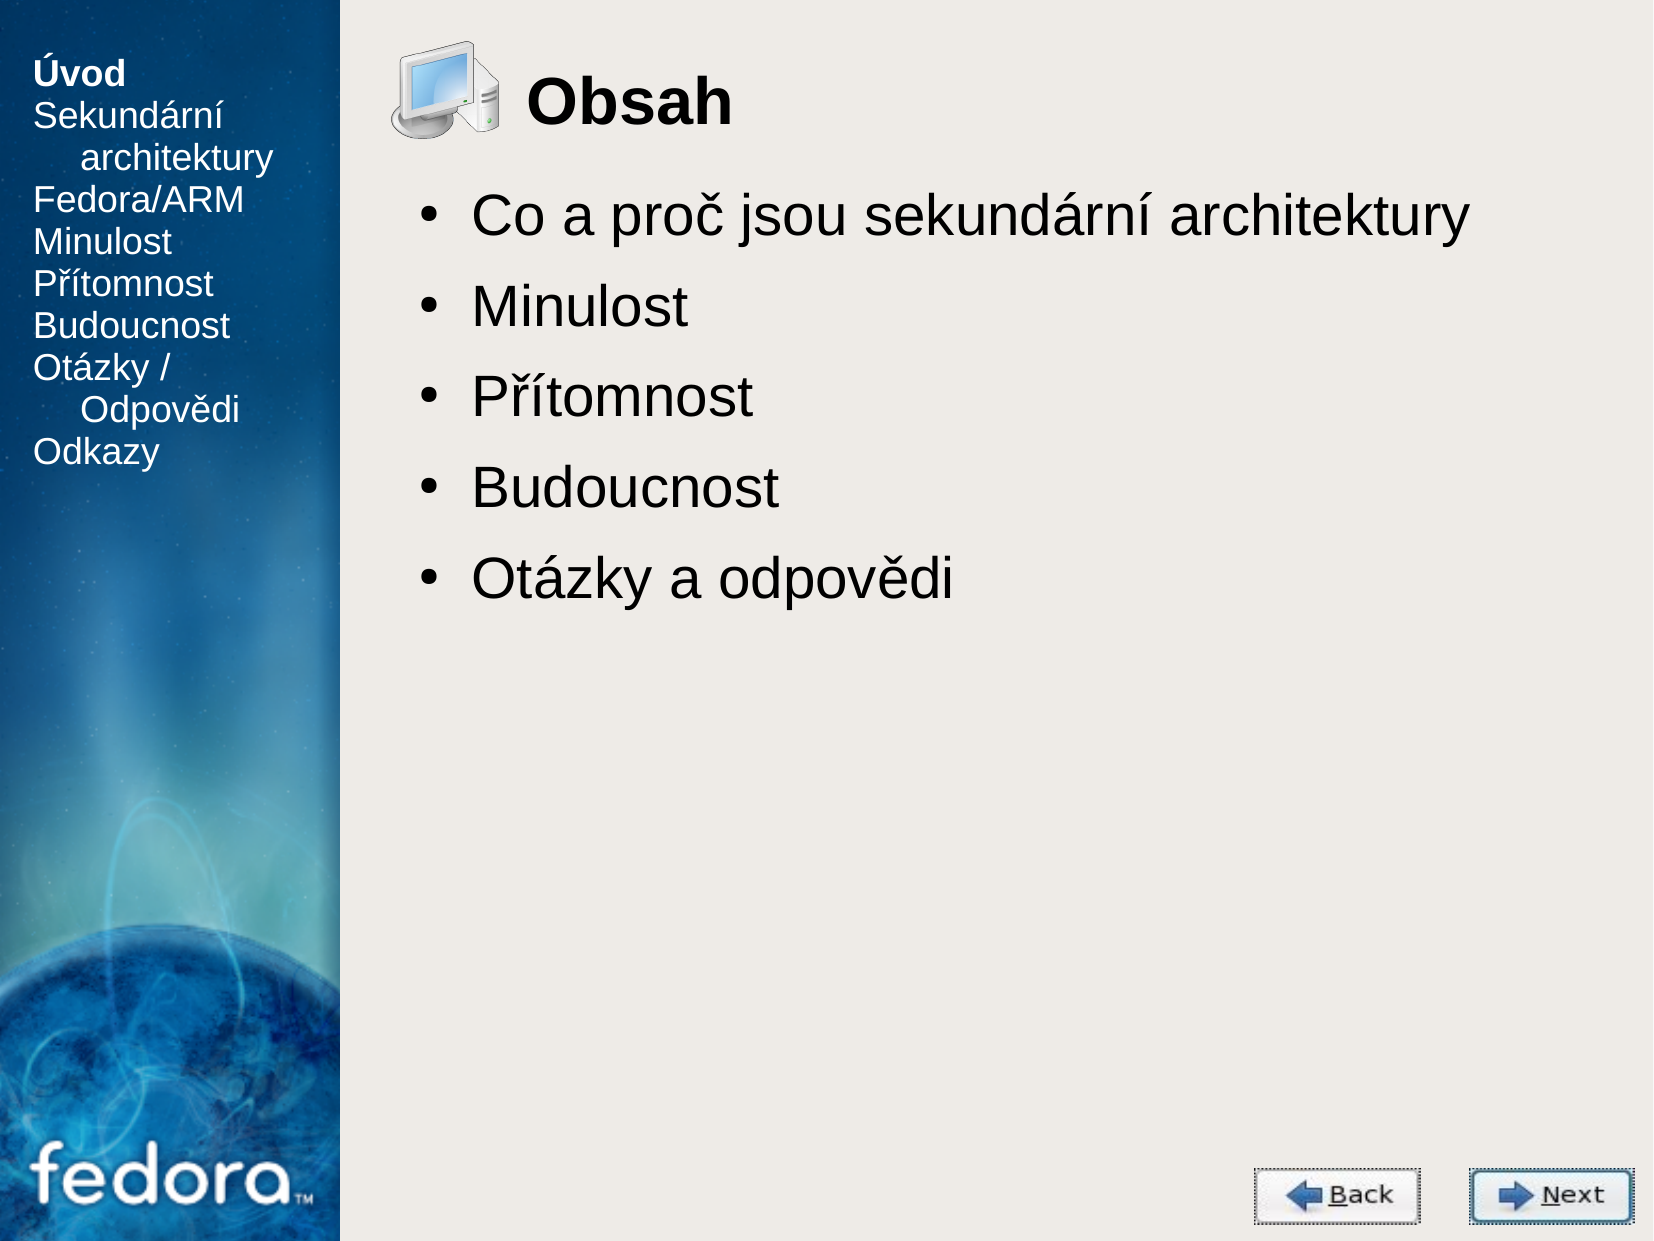

Úvod
Sekundární architektury
Fedora/ARM
Minulost
Přítomnost
Budoucnost
Otázky / Odpovědi
Odkazy
# Agenda
Obsah
Co a proč jsou sekundární architektury
Minulost
Přítomnost
Budoucnost
Otázky a odpovědi